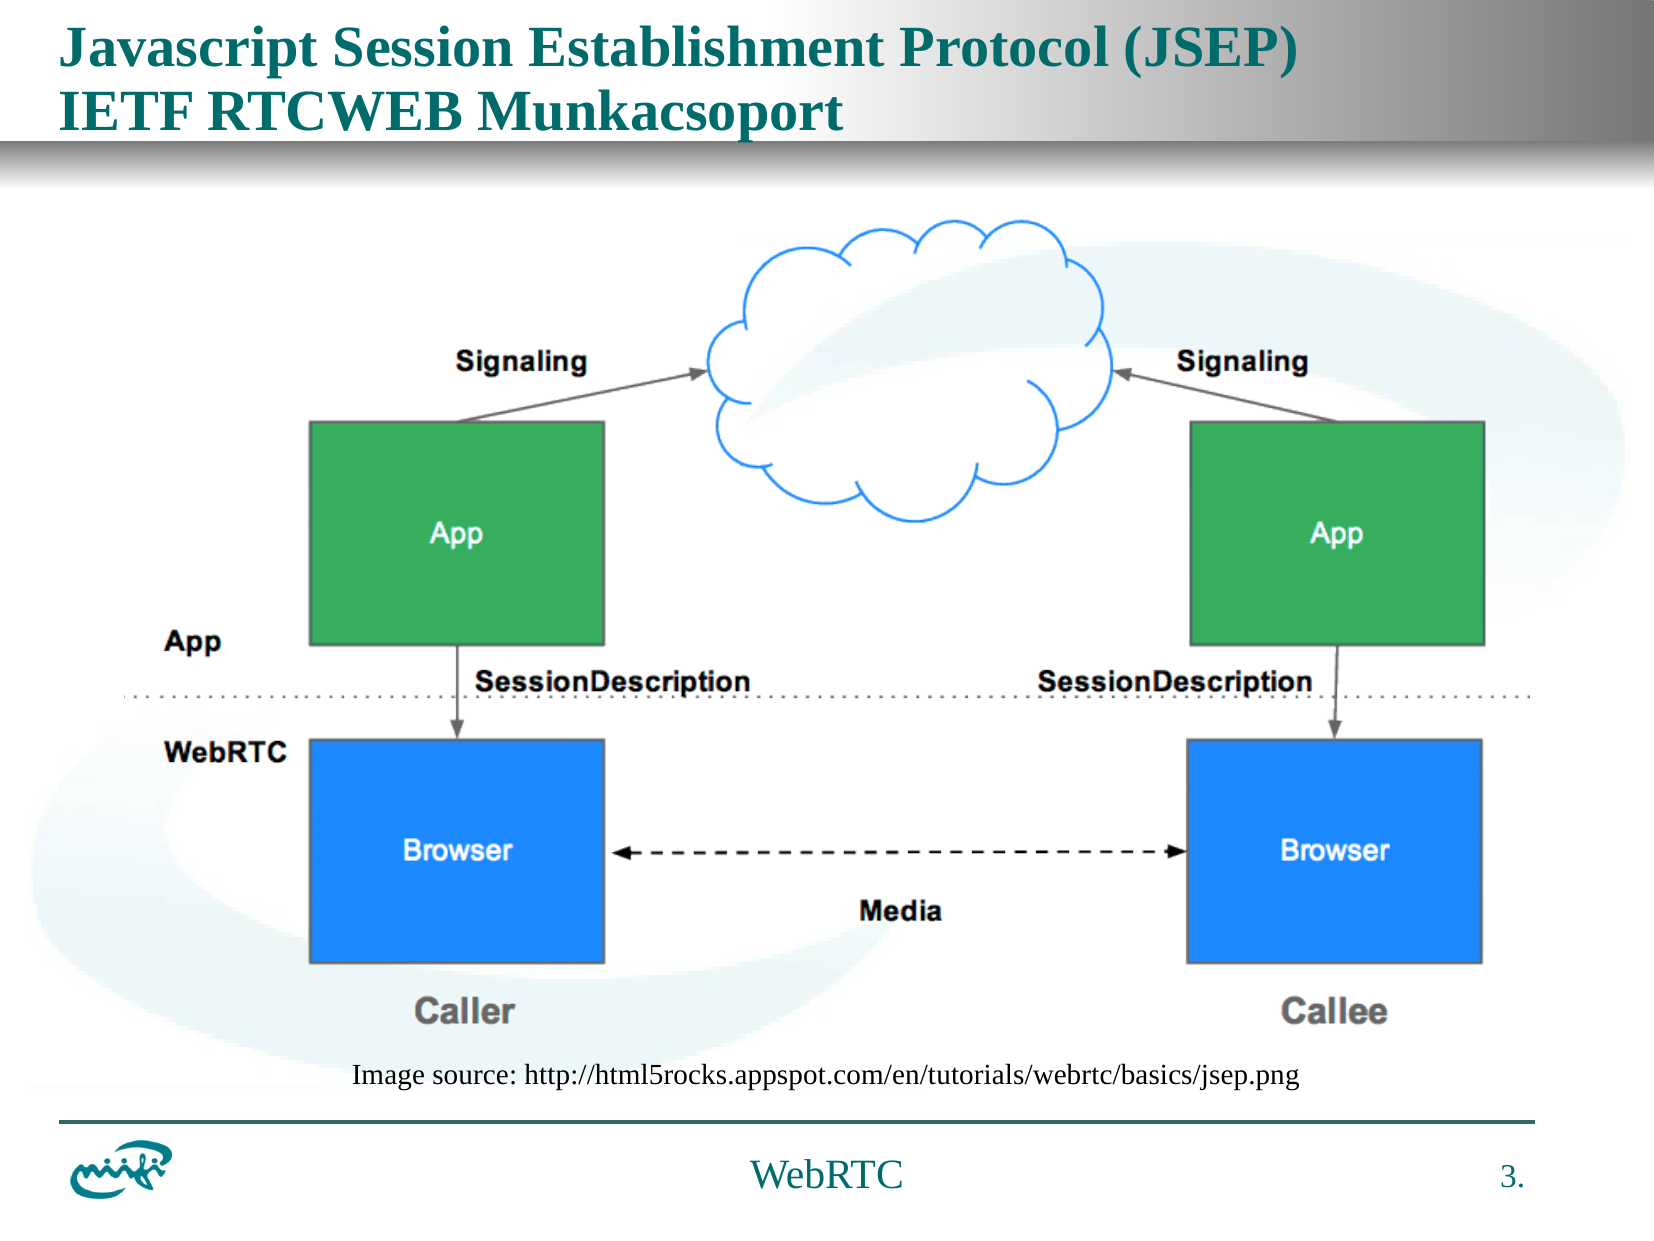

# Javascript Session Establishment Protocol (JSEP) IETF RTCWEB Munkacsoport
Image source: http://html5rocks.appspot.com/en/tutorials/webrtc/basics/jsep.png
WebRTC
3